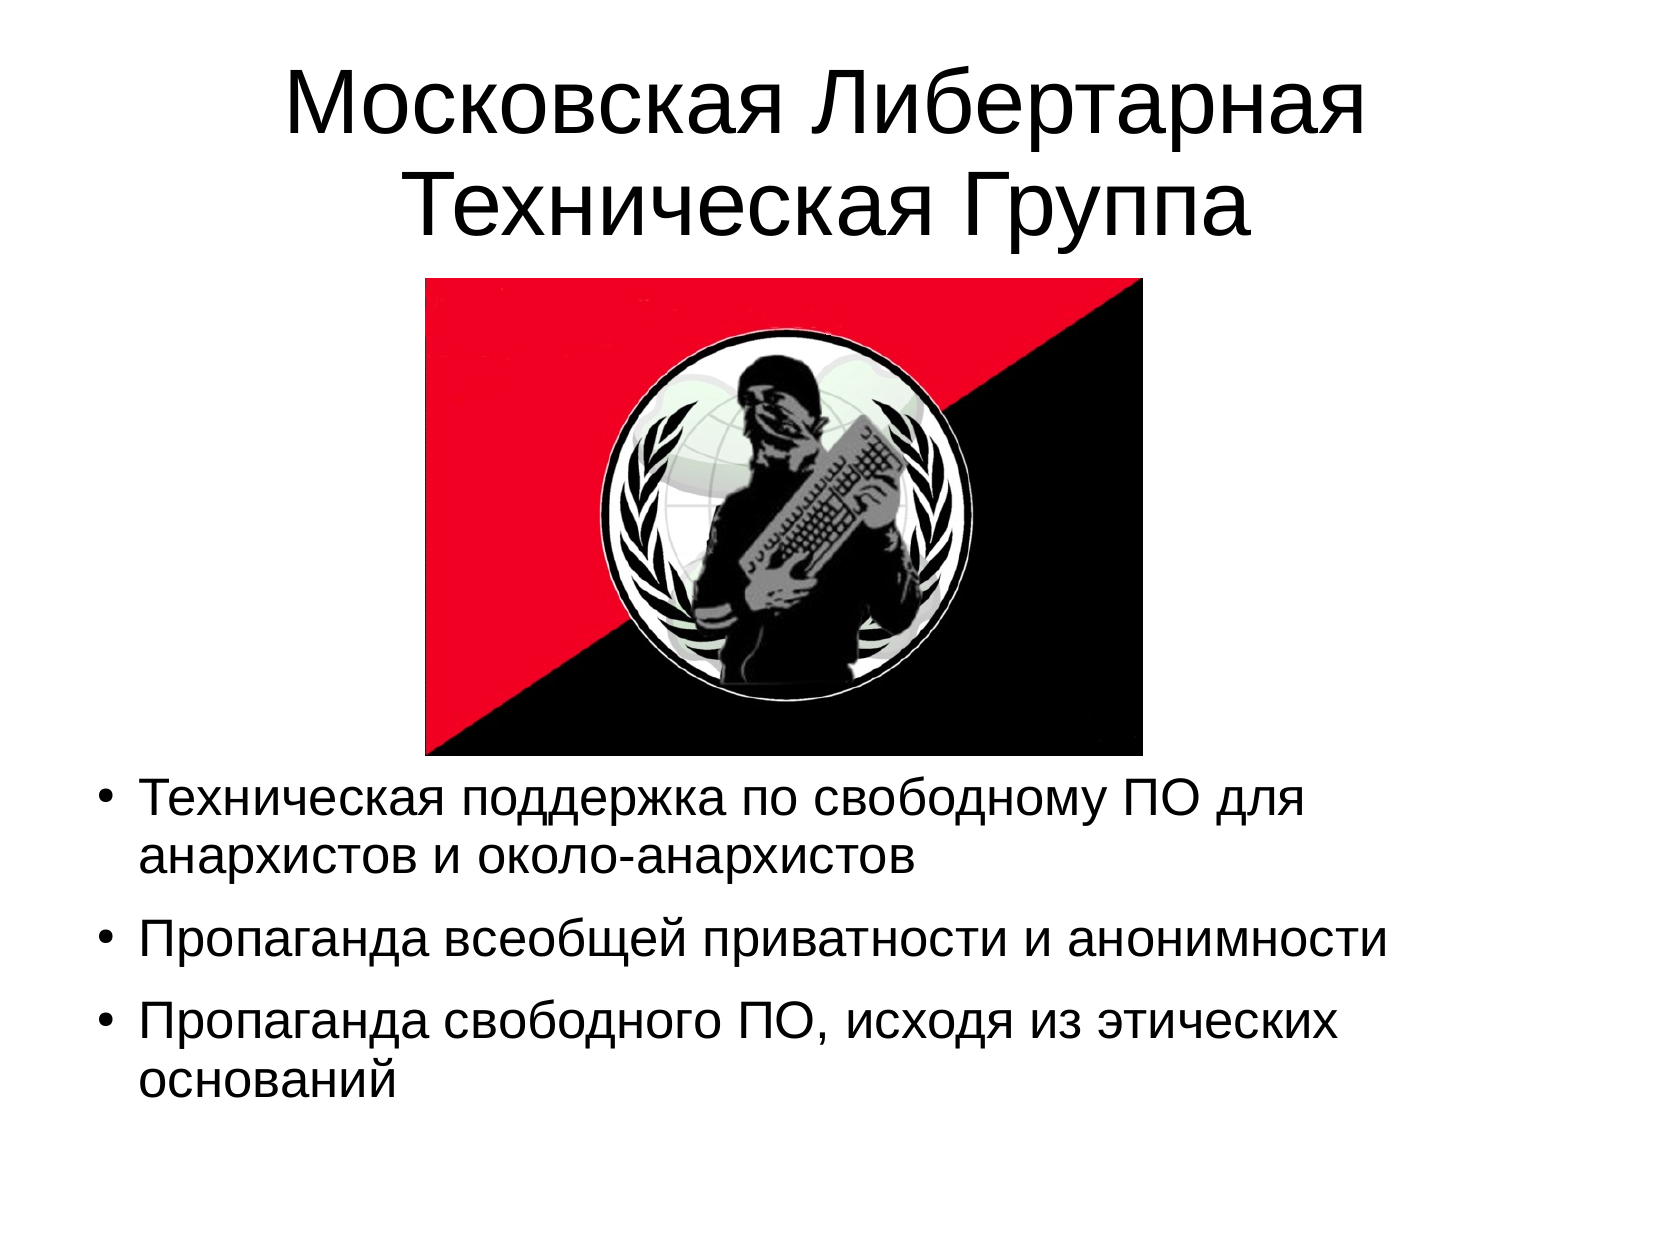

# Московская Либертарная Техническая Группа
Техническая поддержка по свободному ПО для анархистов и около-анархистов
Пропаганда всеобщей приватности и анонимности
Пропаганда свободного ПО, исходя из этических оснований